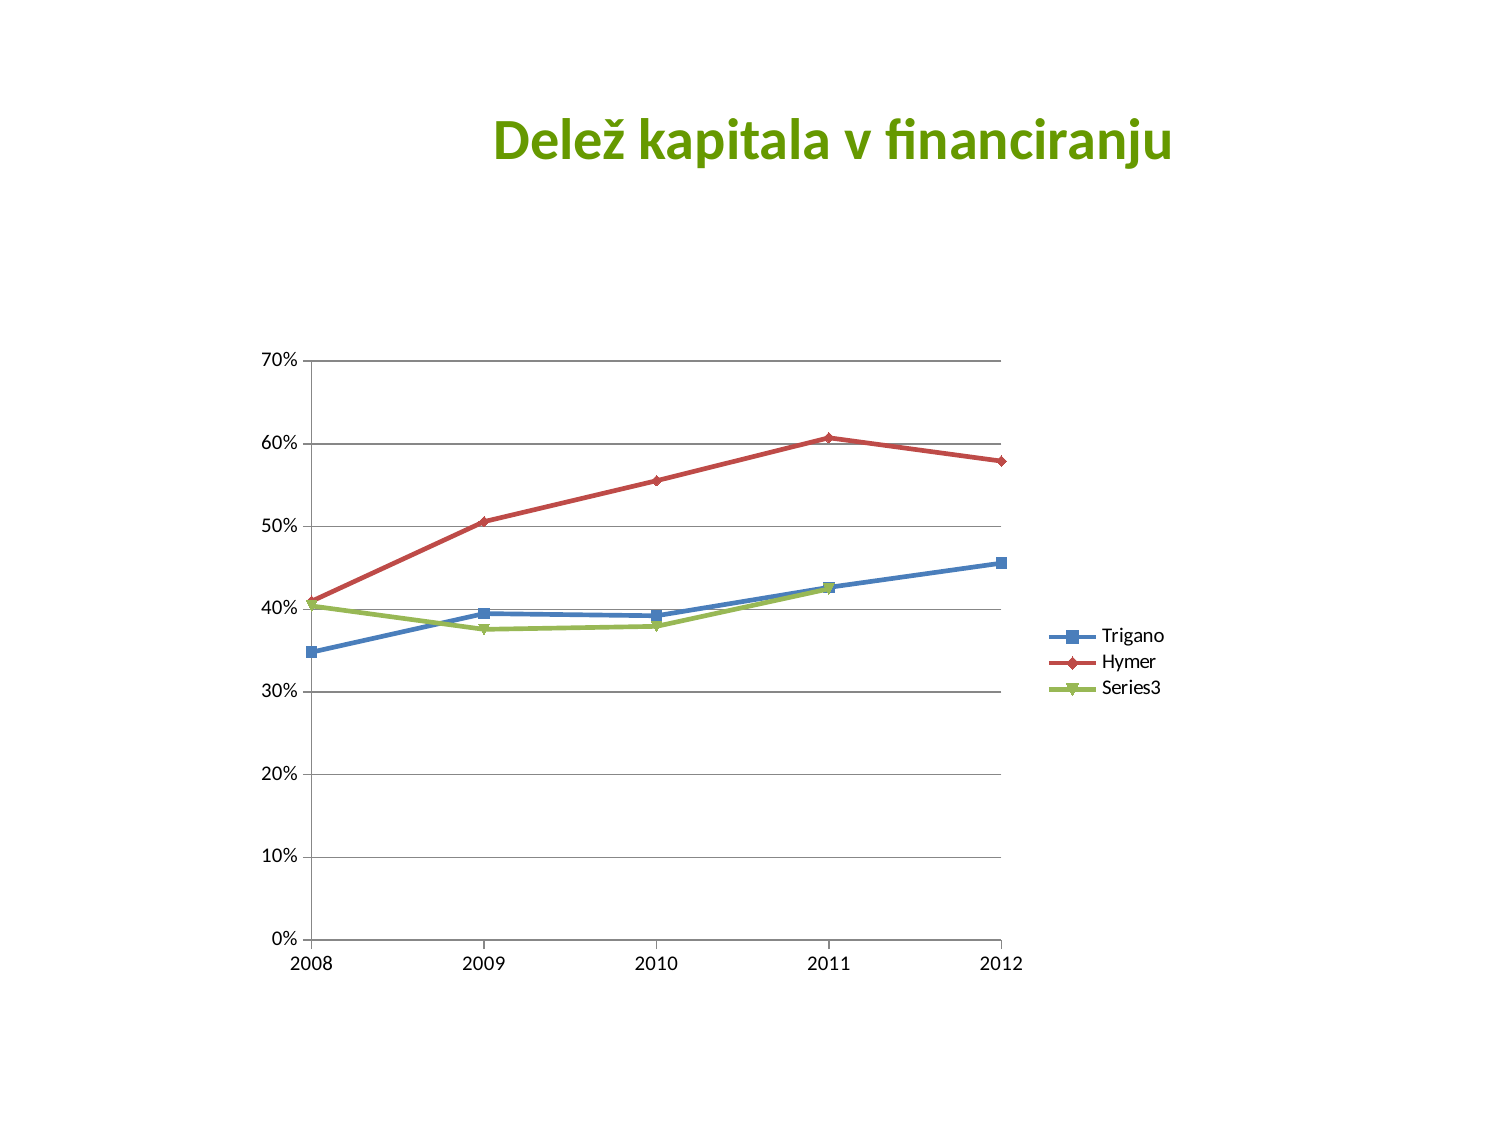

# Delež kapitala v financiranju
### Chart
| Category | Trigano | Hymer | |
|---|---|---|---|
| 2008 | 0.348248188605241 | 0.409864957503877 | 0.40409626687056 |
| 2009 | 0.394874723261386 | 0.506060017309289 | 0.375823944836536 |
| 2010 | 0.392263728810005 | 0.555494803898544 | 0.379460781498287 |
| 2011 | 0.426557070275583 | 0.607422141799884 | 0.424768041742678 |
| 2012 | 0.455846512047429 | 0.579223964573372 | None |